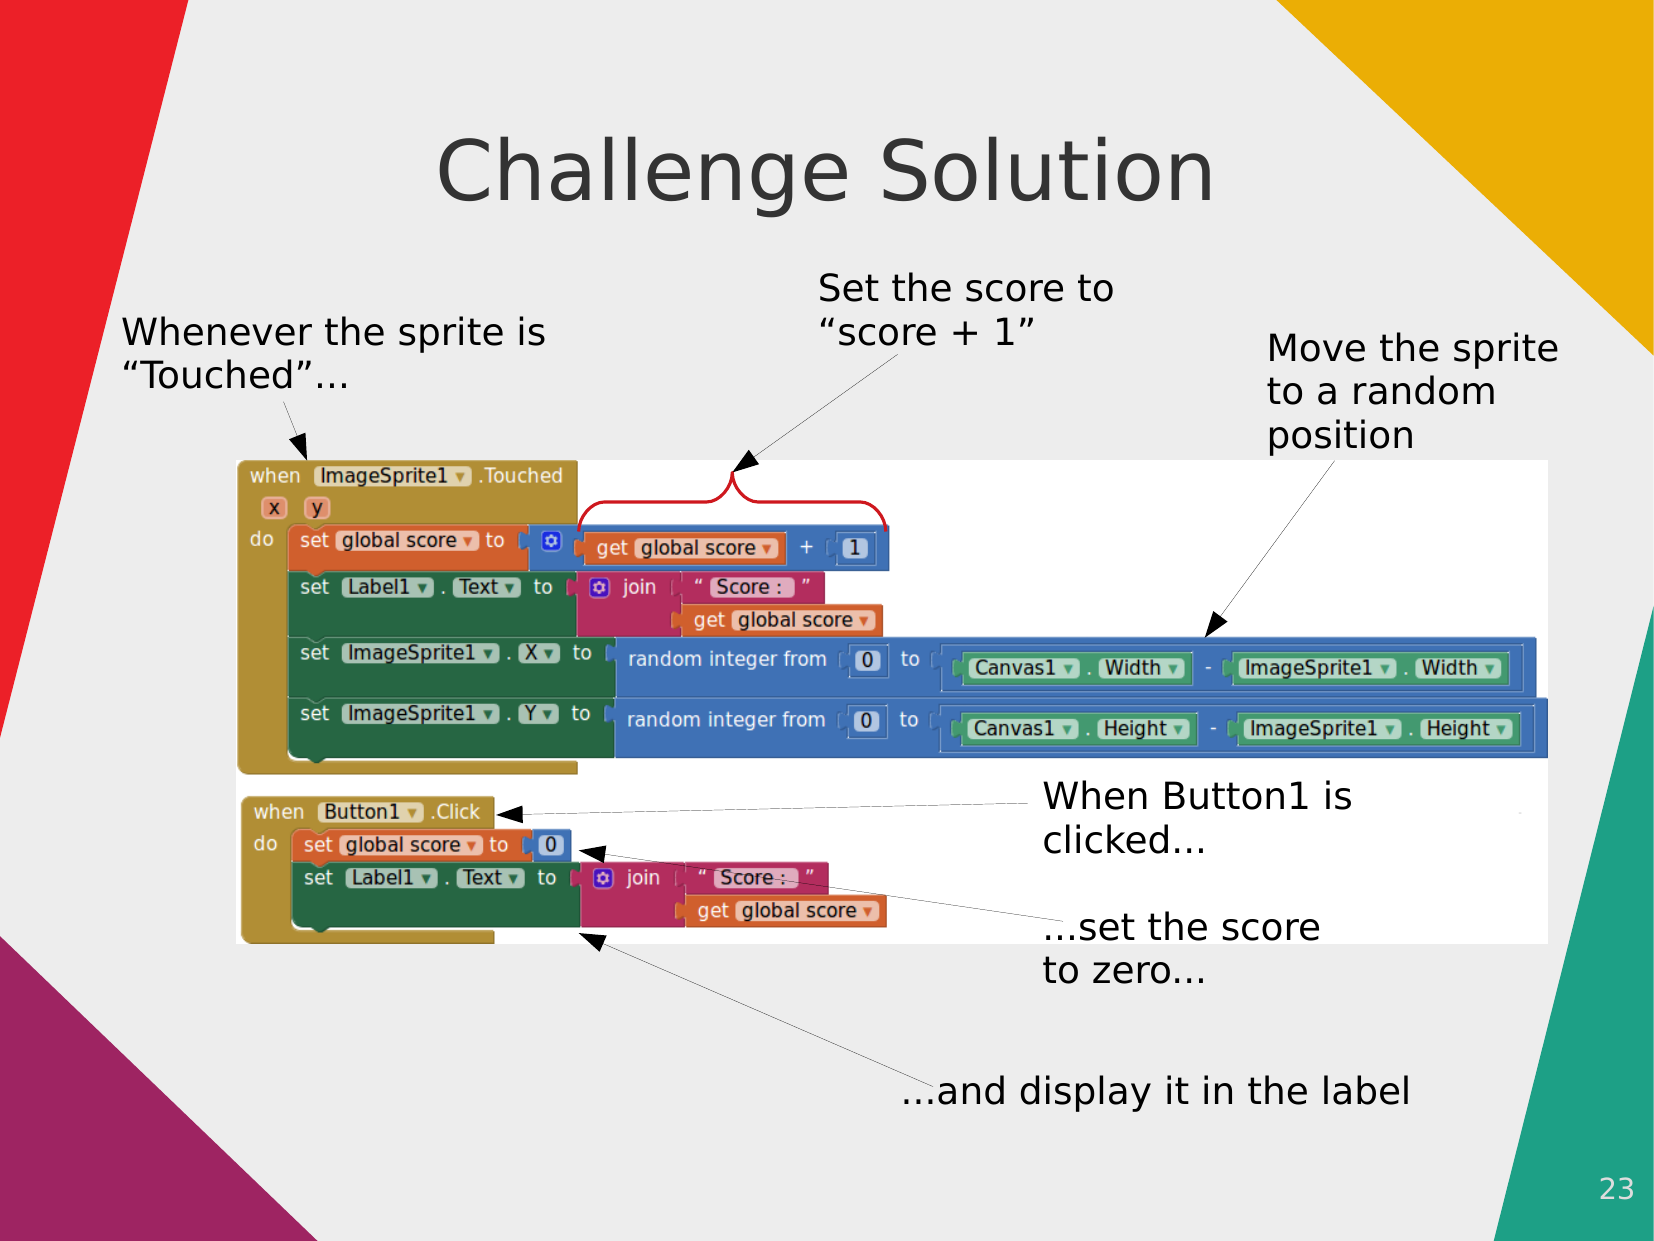

# Challenge Solution
Set the score to “score + 1”
Whenever the sprite is “Touched”...
Move the sprite to a random position
When Button1 is clicked...
...set the score to zero...
...and display it in the label
23